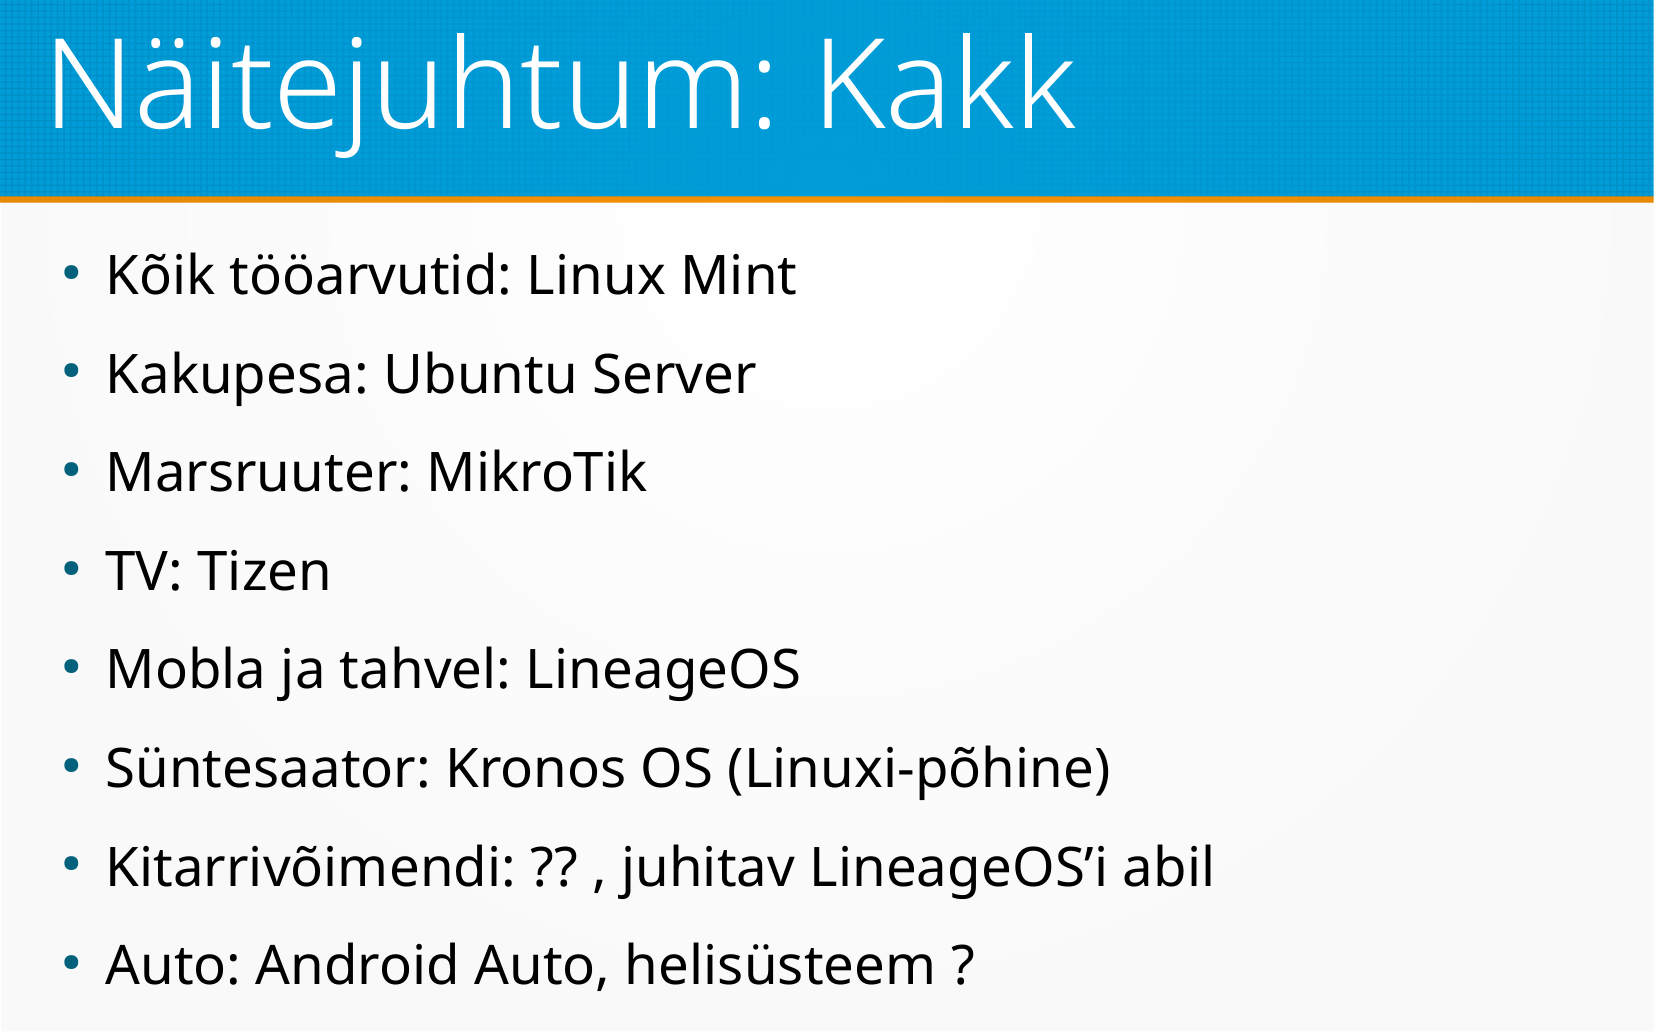

# Näitejuhtum: Kakk
Kõik tööarvutid: Linux Mint
Kakupesa: Ubuntu Server
Marsruuter: MikroTik
TV: Tizen
Mobla ja tahvel: LineageOS
Süntesaator: Kronos OS (Linuxi-põhine)
Kitarrivõimendi: ?? , juhitav LineageOS’i abil
Auto: Android Auto, helisüsteem ?